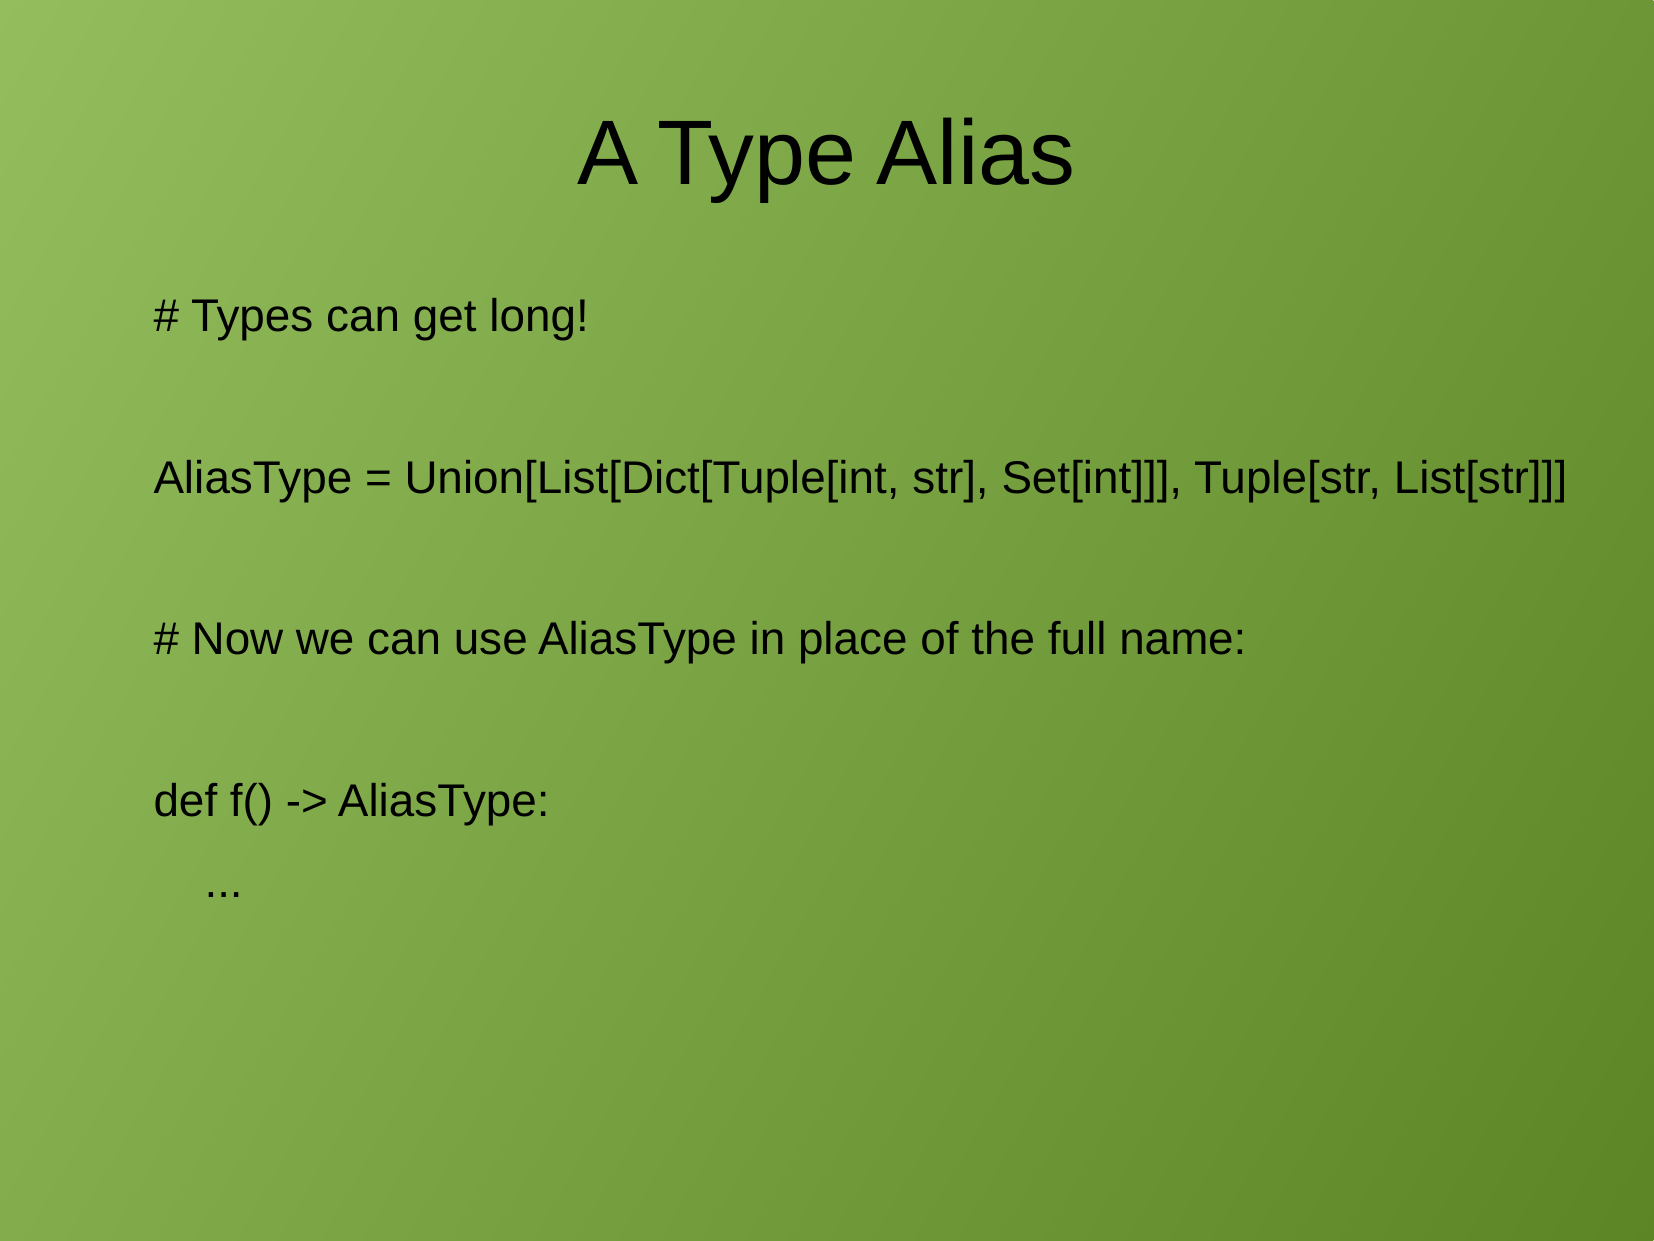

# A Type Alias
# Types can get long!
AliasType = Union[List[Dict[Tuple[int, str], Set[int]]], Tuple[str, List[str]]]
# Now we can use AliasType in place of the full name:
def f() -> AliasType:
 ...